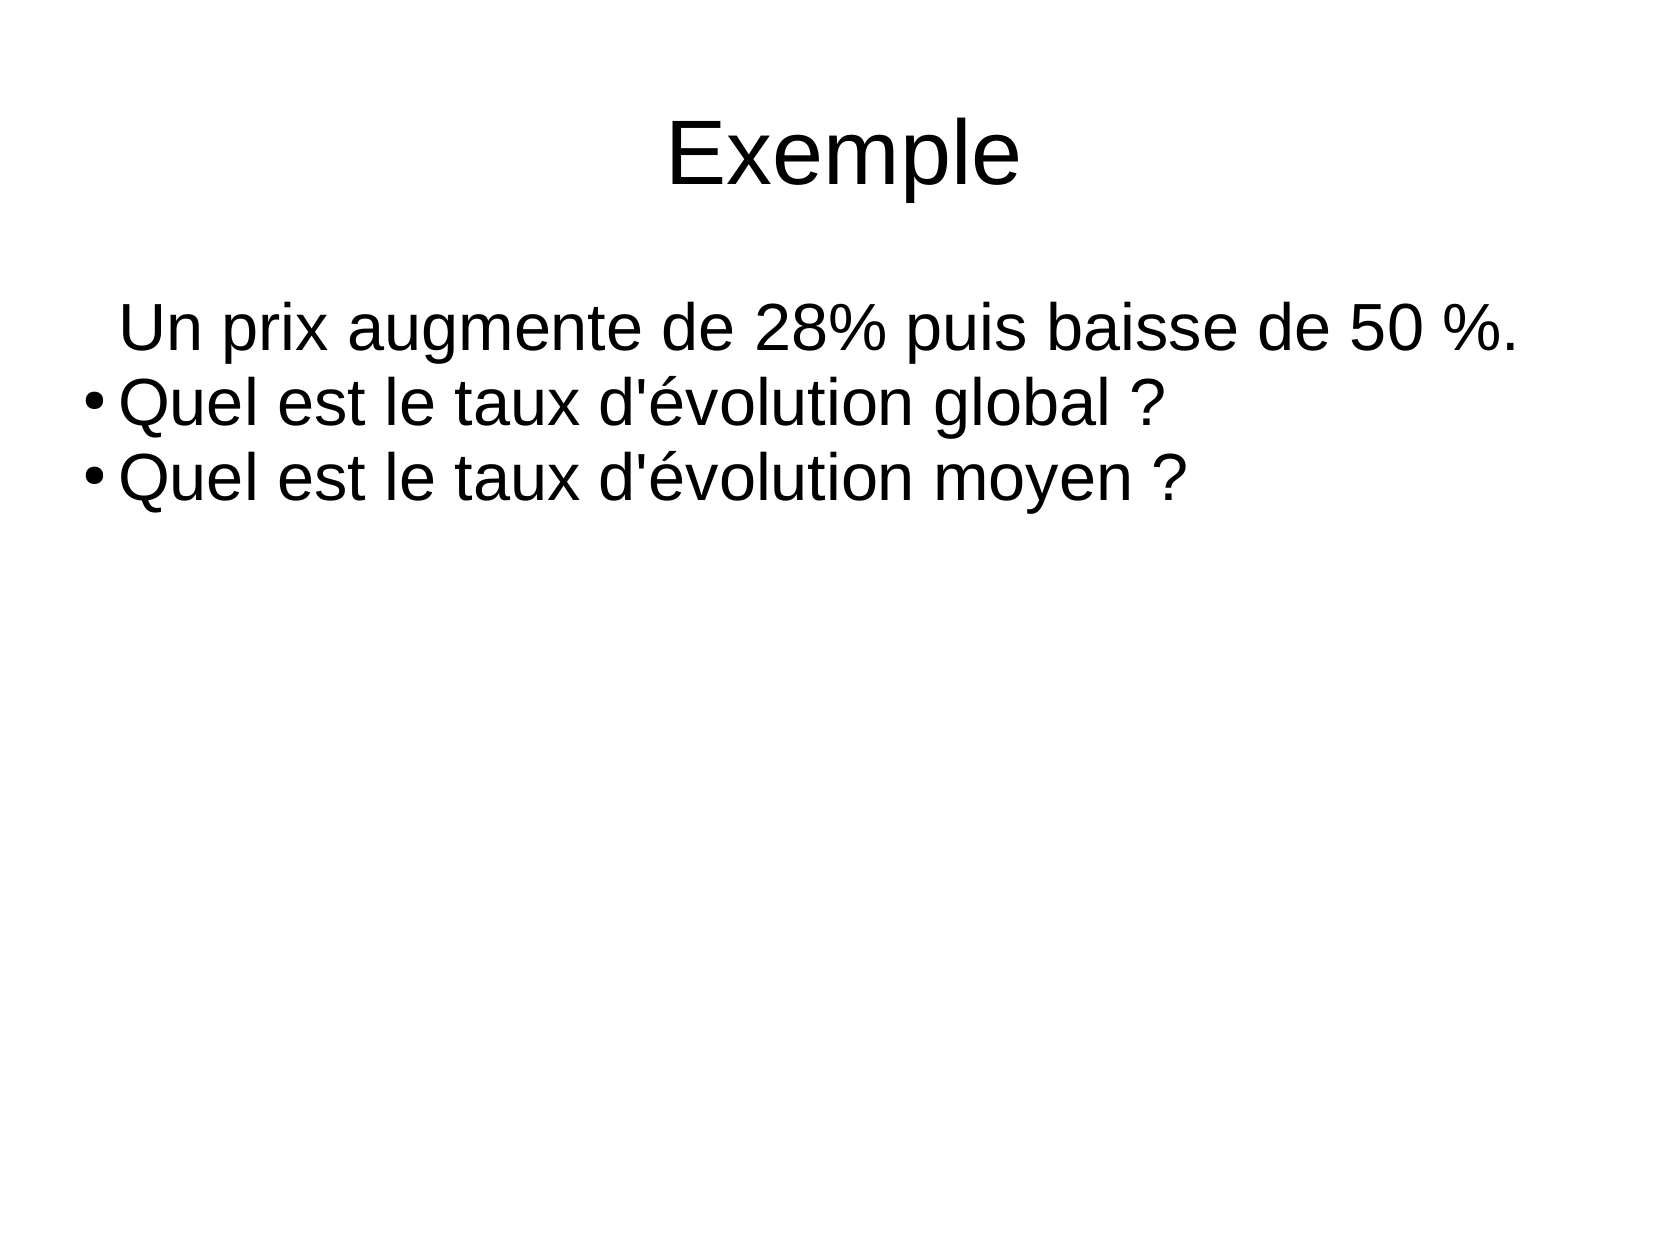

# Exemple
Un prix augmente de 28% puis baisse de 50 %.
Quel est le taux d'évolution global ?
Quel est le taux d'évolution moyen ?